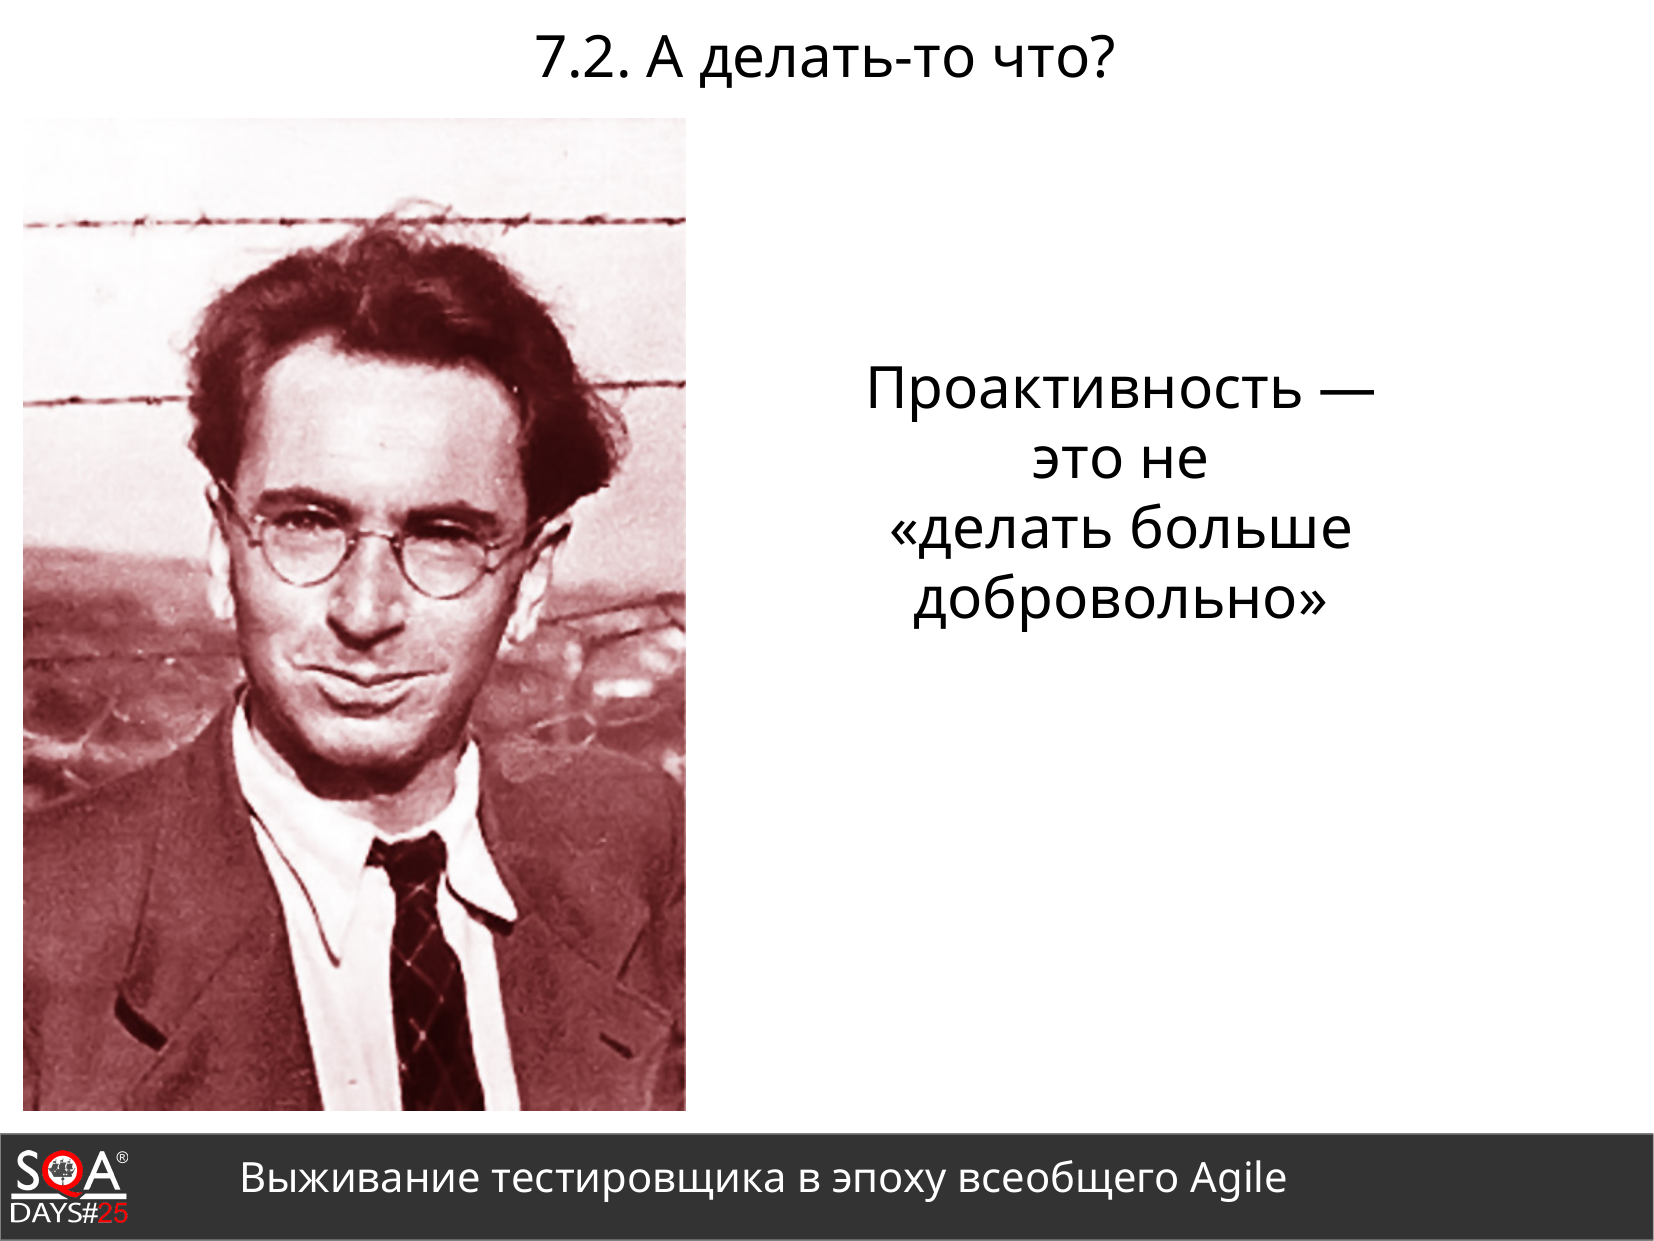

7.2. А делать-то что?
Проактивность — это не
«делать больше добровольно»
Выживание тестировщика в эпоху всеобщего Agile